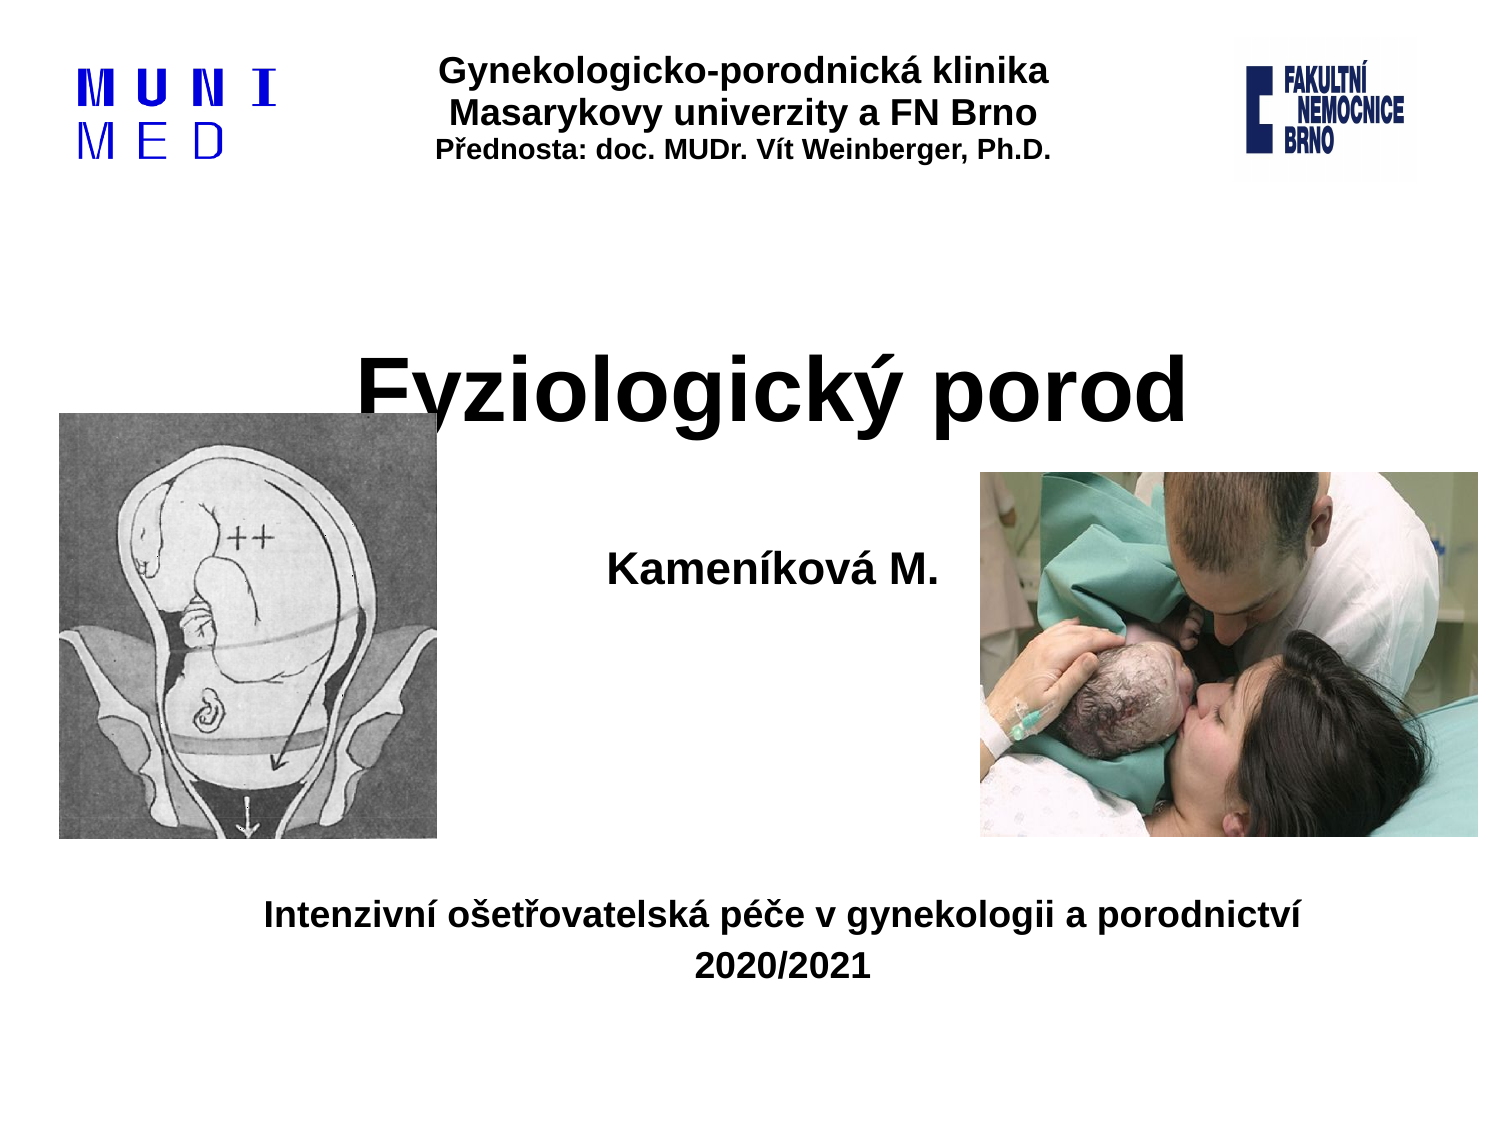

Gynekologicko-porodnická klinika
Masarykovy univerzity a FN Brno
Přednosta: doc. MUDr. Vít Weinberger, Ph.D.
Fyziologický porod
Kameníková M.
Intenzivní ošetřovatelská péče v gynekologii a porodnictví
2020/2021